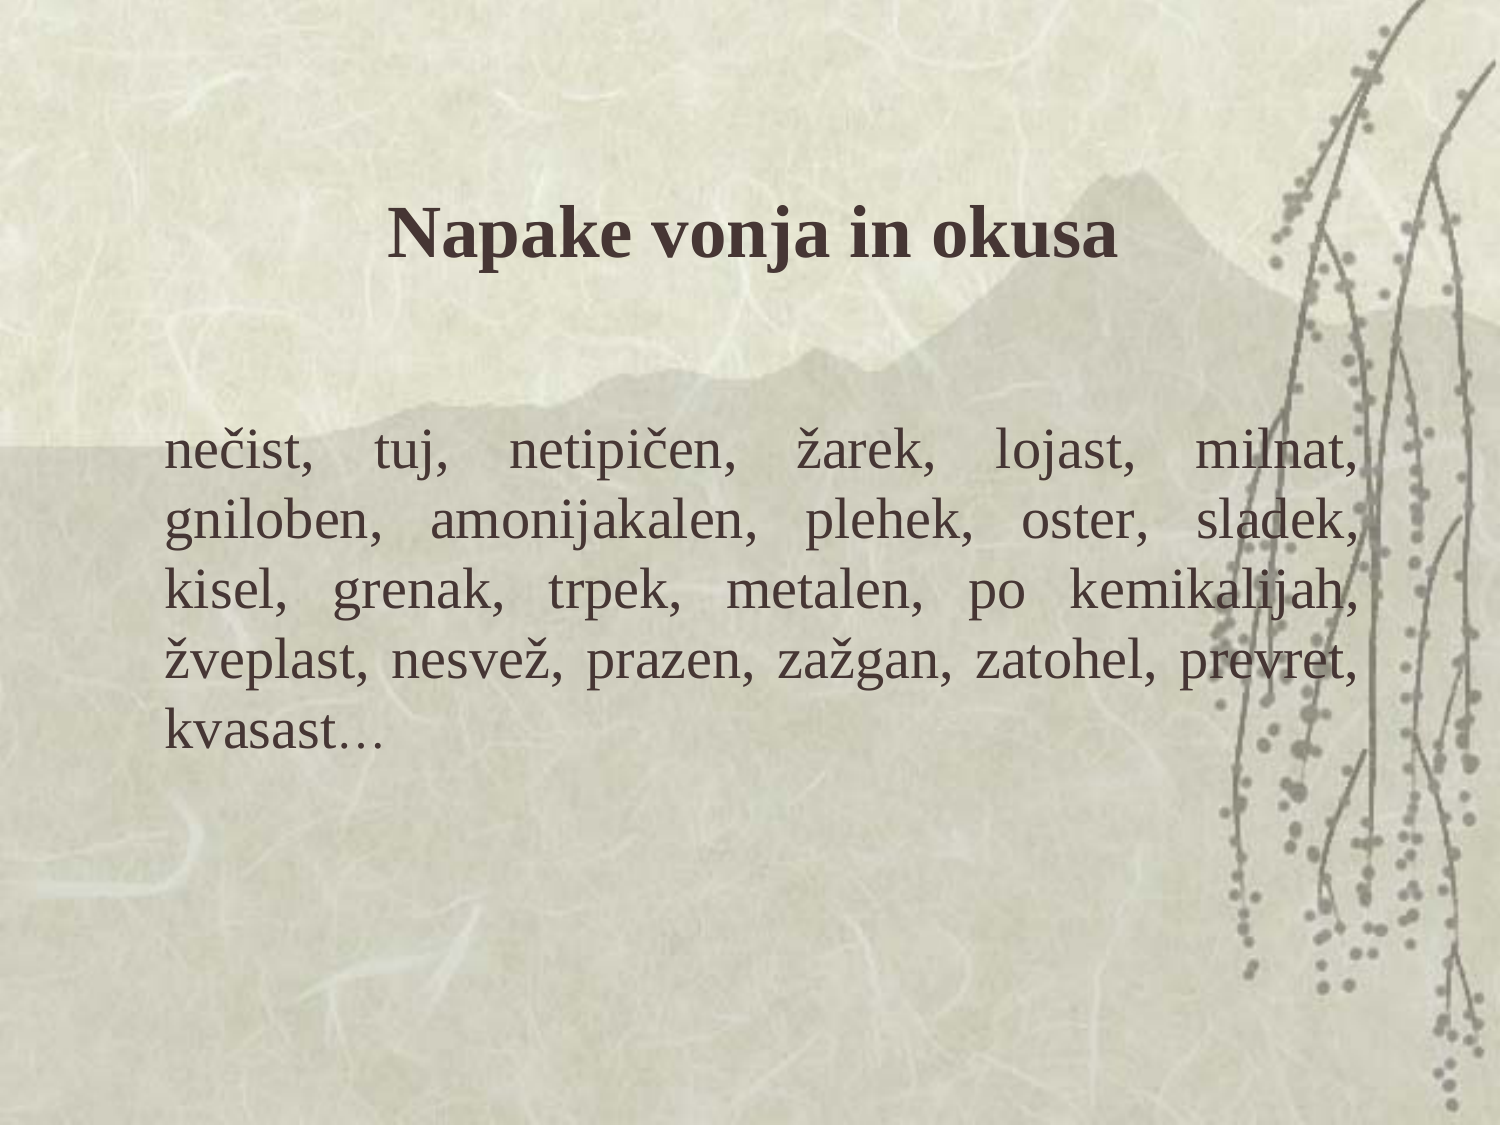

Napake vonja in okusa
nečist, tuj, netipičen, žarek, lojast, milnat, gniloben, amonijakalen, plehek, oster, sladek, kisel, grenak, trpek, metalen, po kemikalijah, žveplast, nesvež, prazen, zažgan, zatohel, prevret, kvasast…